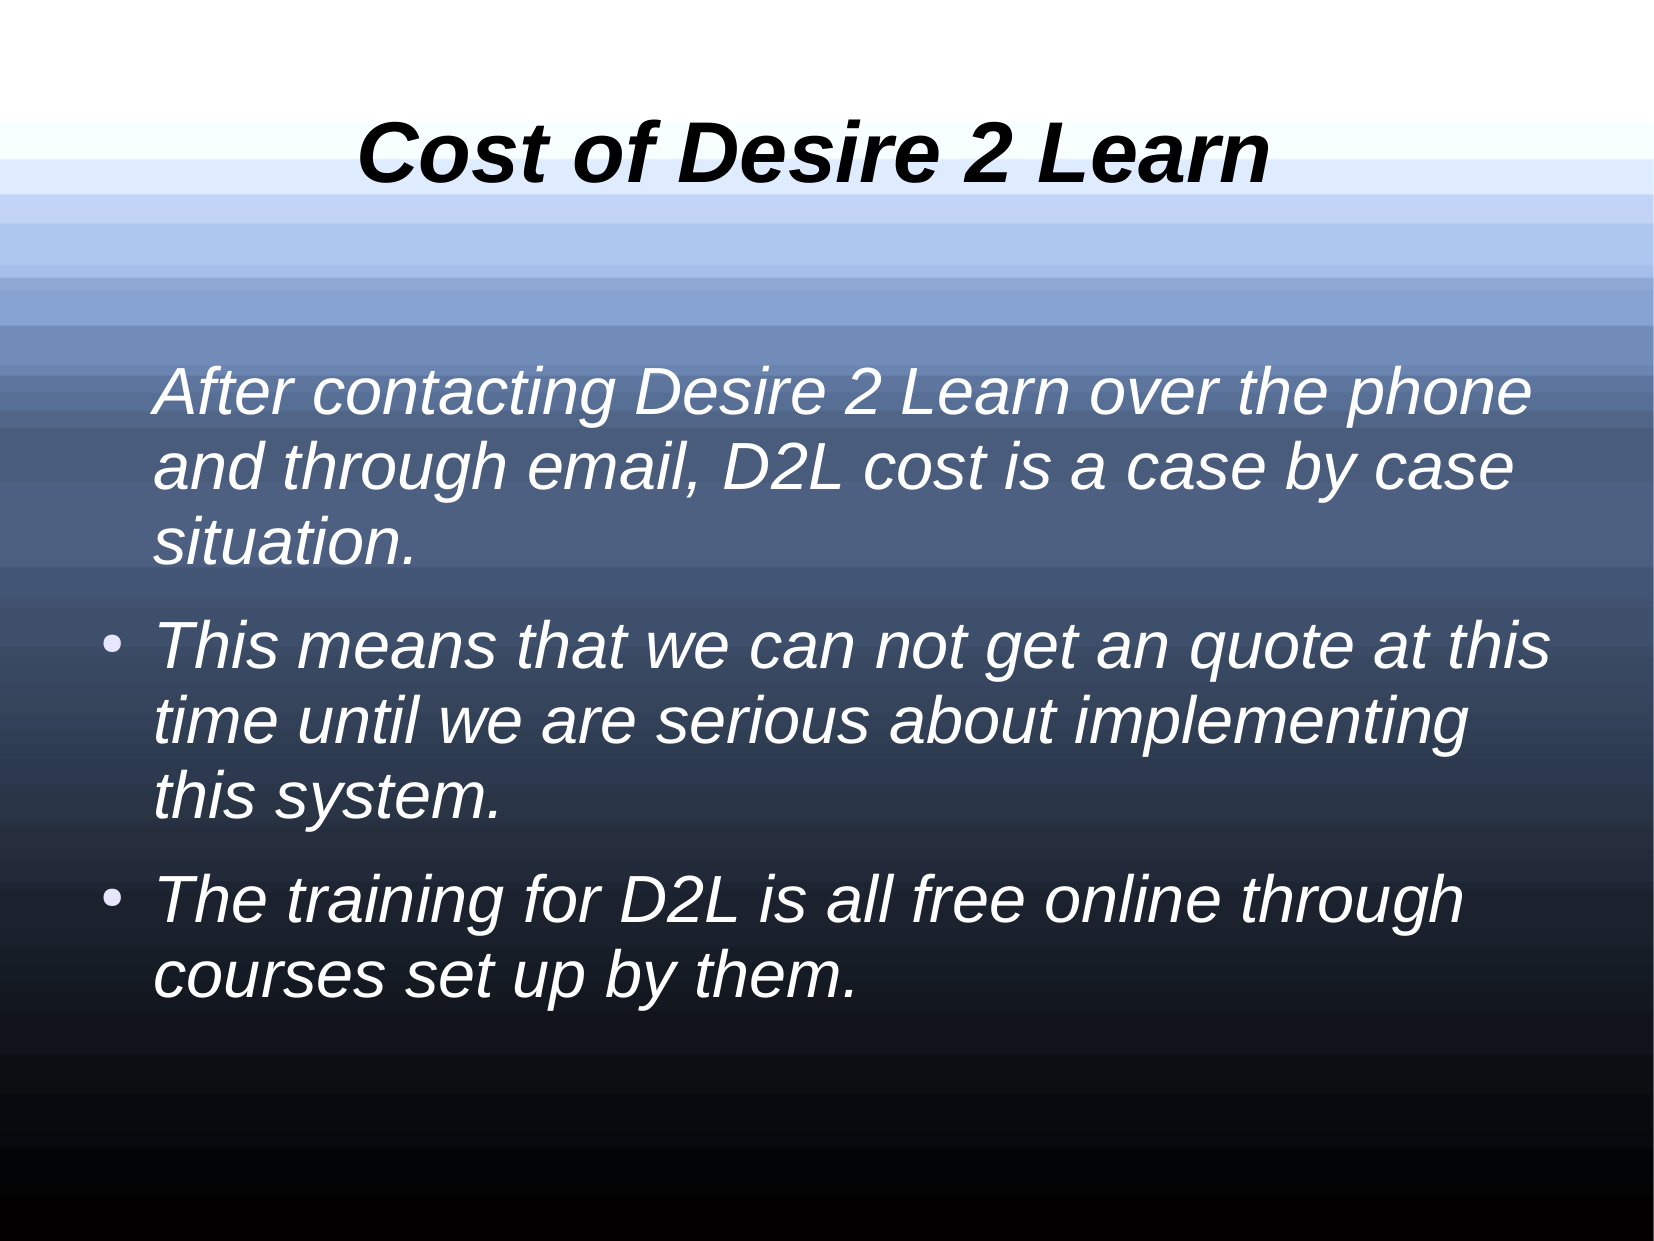

# Cost of Desire 2 Learn
After contacting Desire 2 Learn over the phone and through email, D2L cost is a case by case situation.
This means that we can not get an quote at this time until we are serious about implementing this system.
The training for D2L is all free online through courses set up by them.